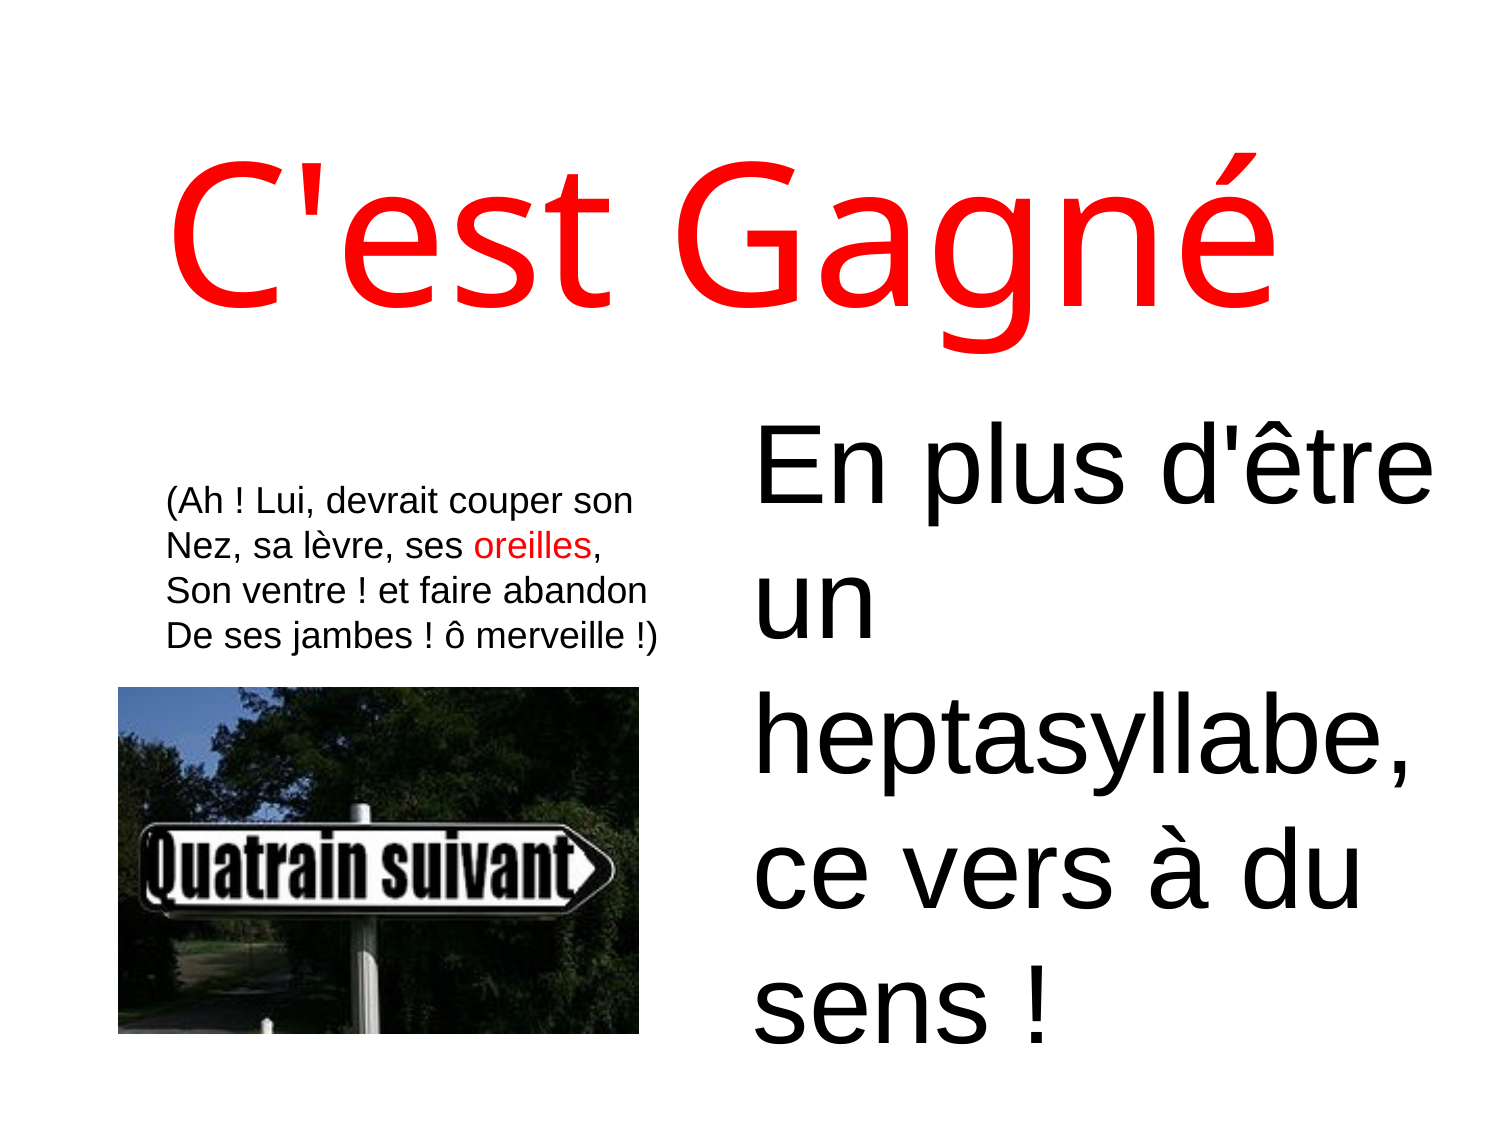

C'est Gagné
En plus d'être un heptasyllabe, ce vers à du sens !
(Ah ! Lui, devrait couper son
Nez, sa lèvre, ses oreilles,
Son ventre ! et faire abandon
De ses jambes ! ô merveille !)